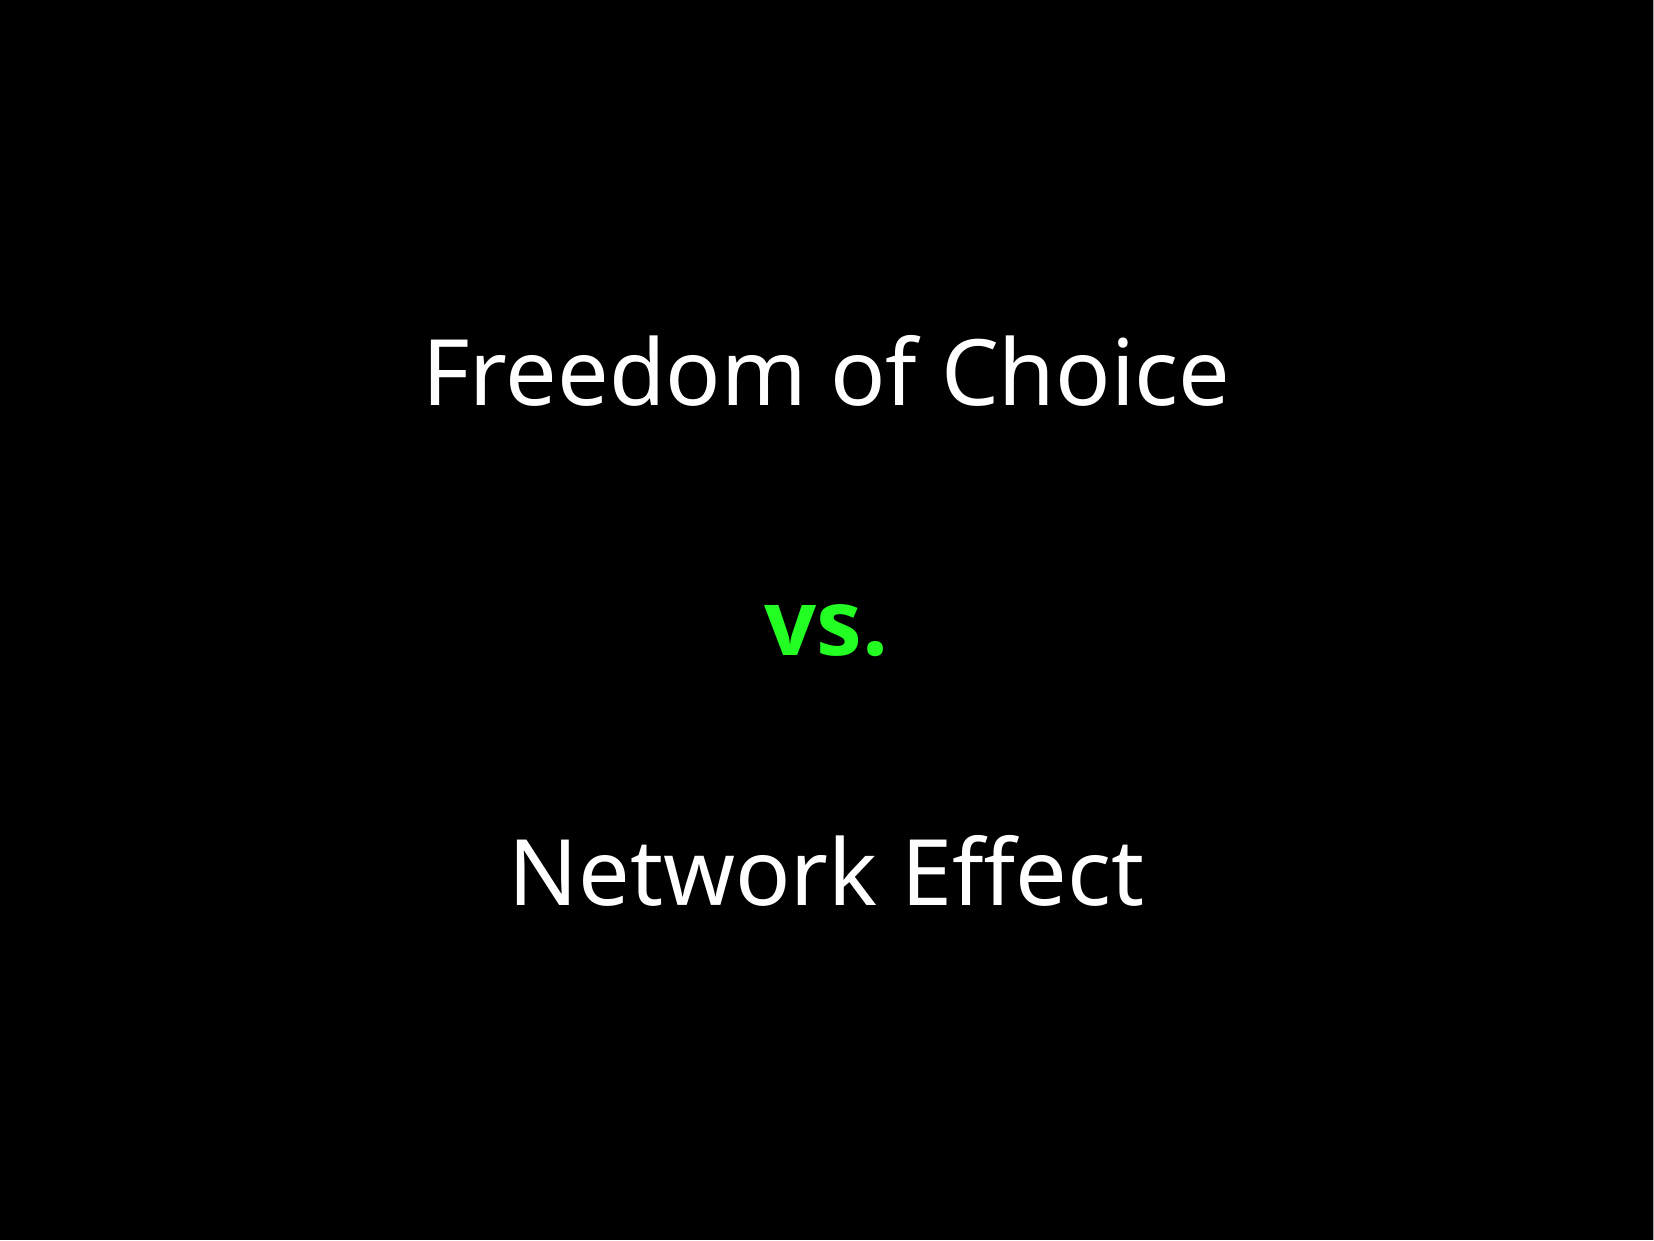

# Freedom of Choice vs. Network Effect